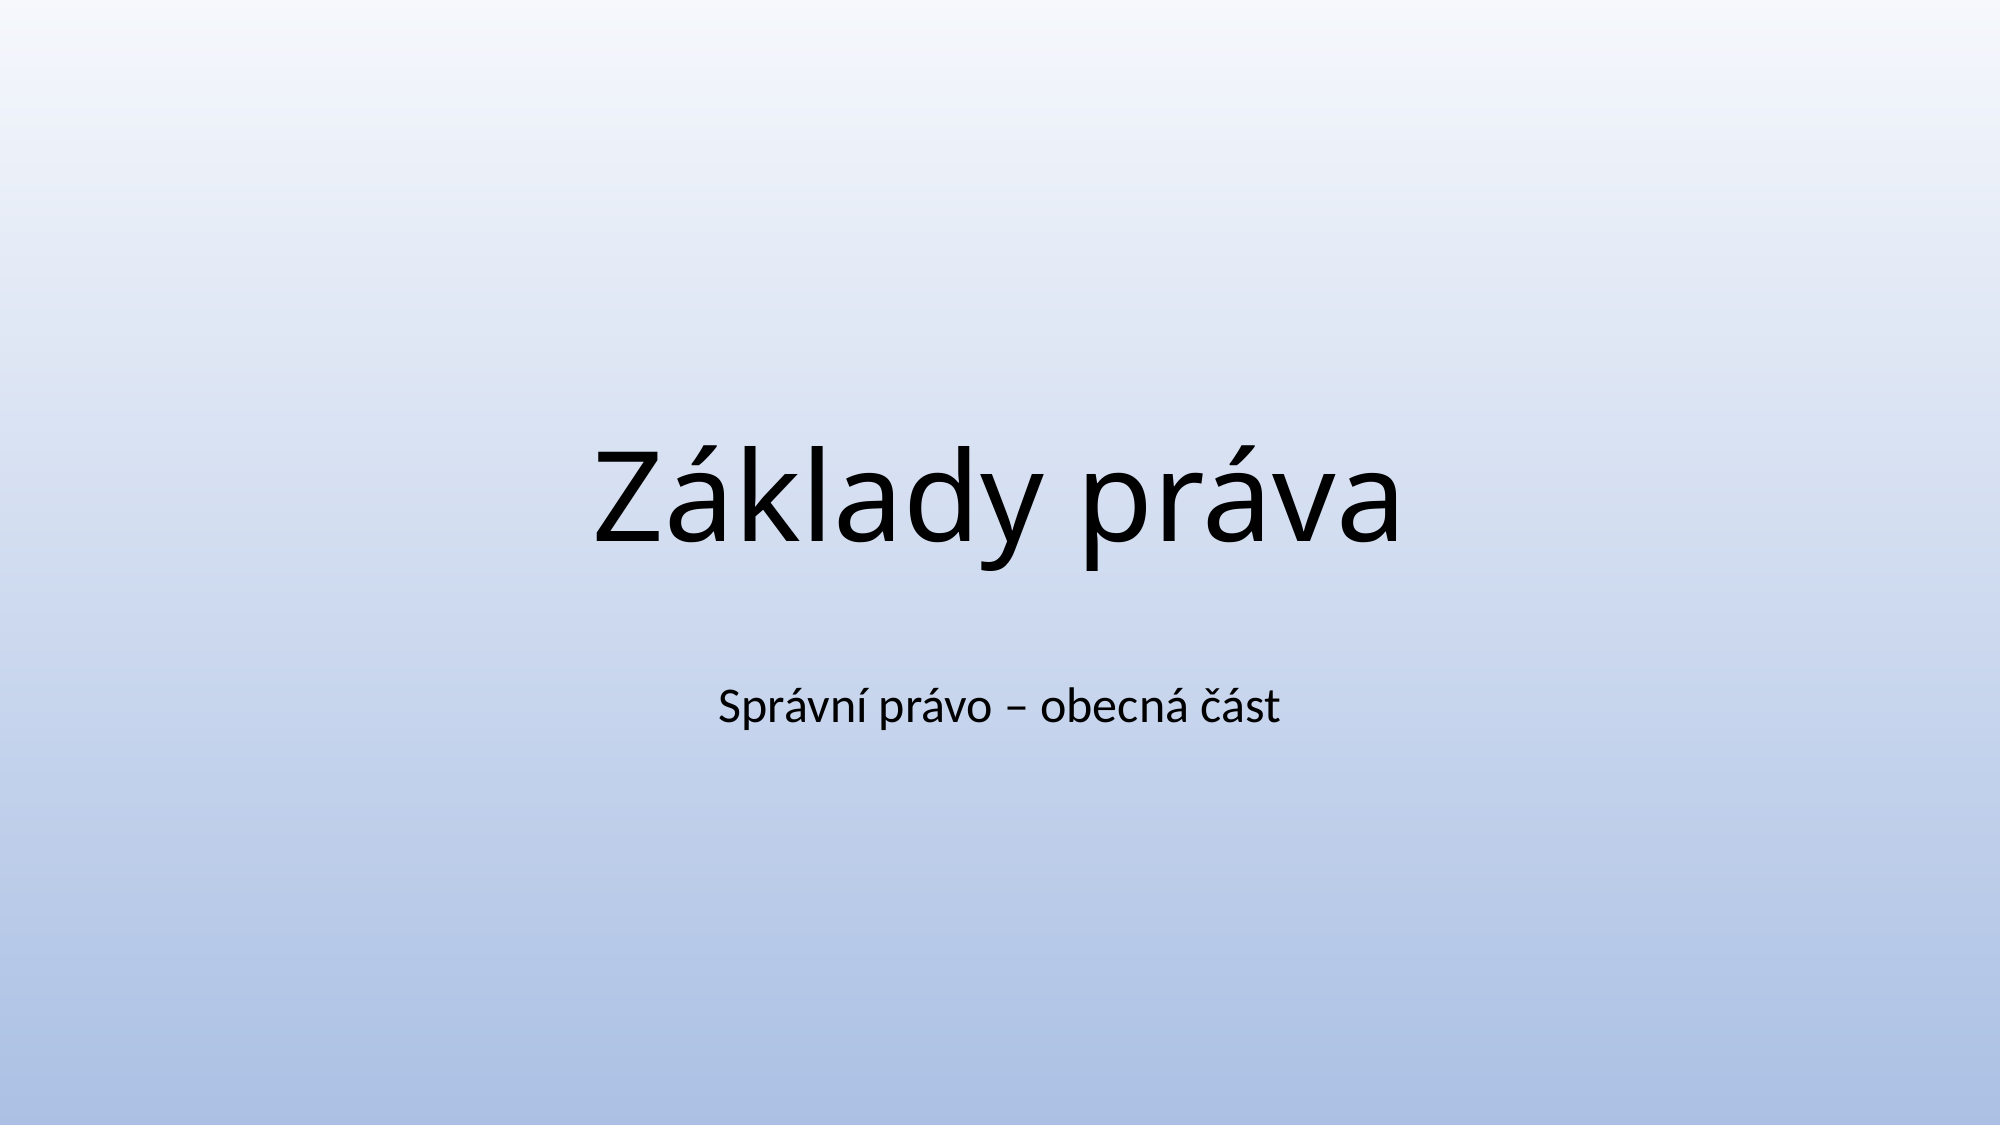

# Základy práva
Správní právo – obecná část